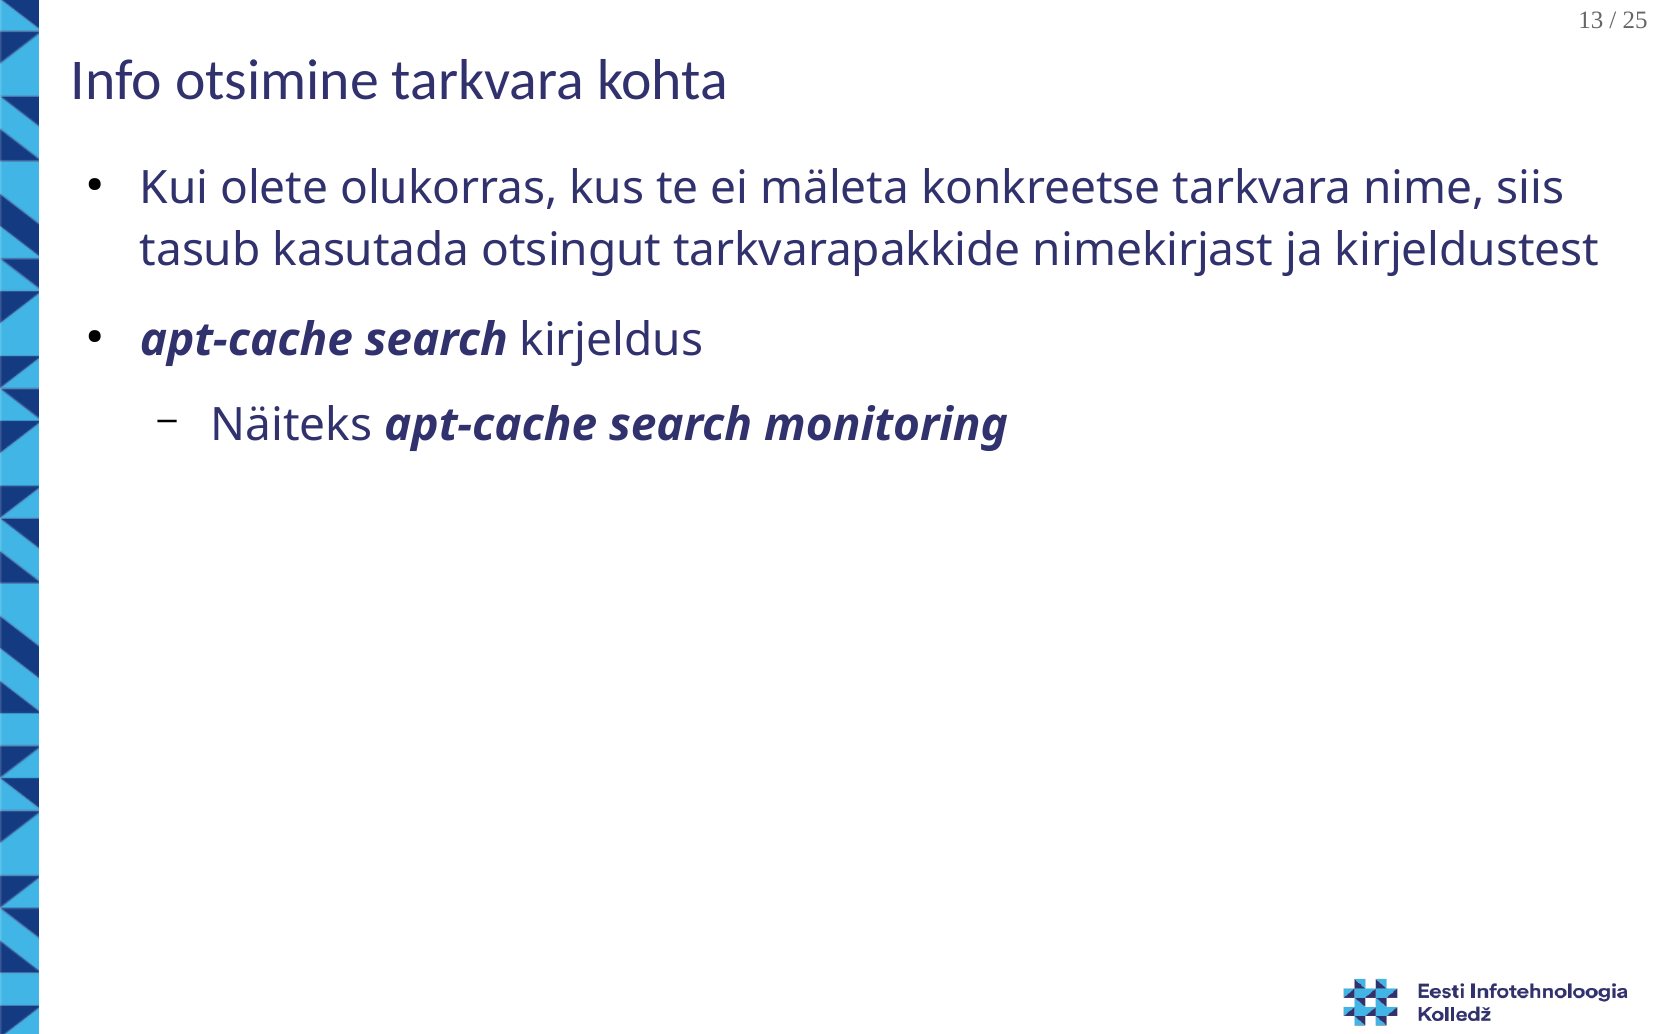

# Info otsimine tarkvara kohta
Kui olete olukorras, kus te ei mäleta konkreetse tarkvara nime, siis tasub kasutada otsingut tarkvarapakkide nimekirjast ja kirjeldustest
apt-cache search kirjeldus
Näiteks apt-cache search monitoring